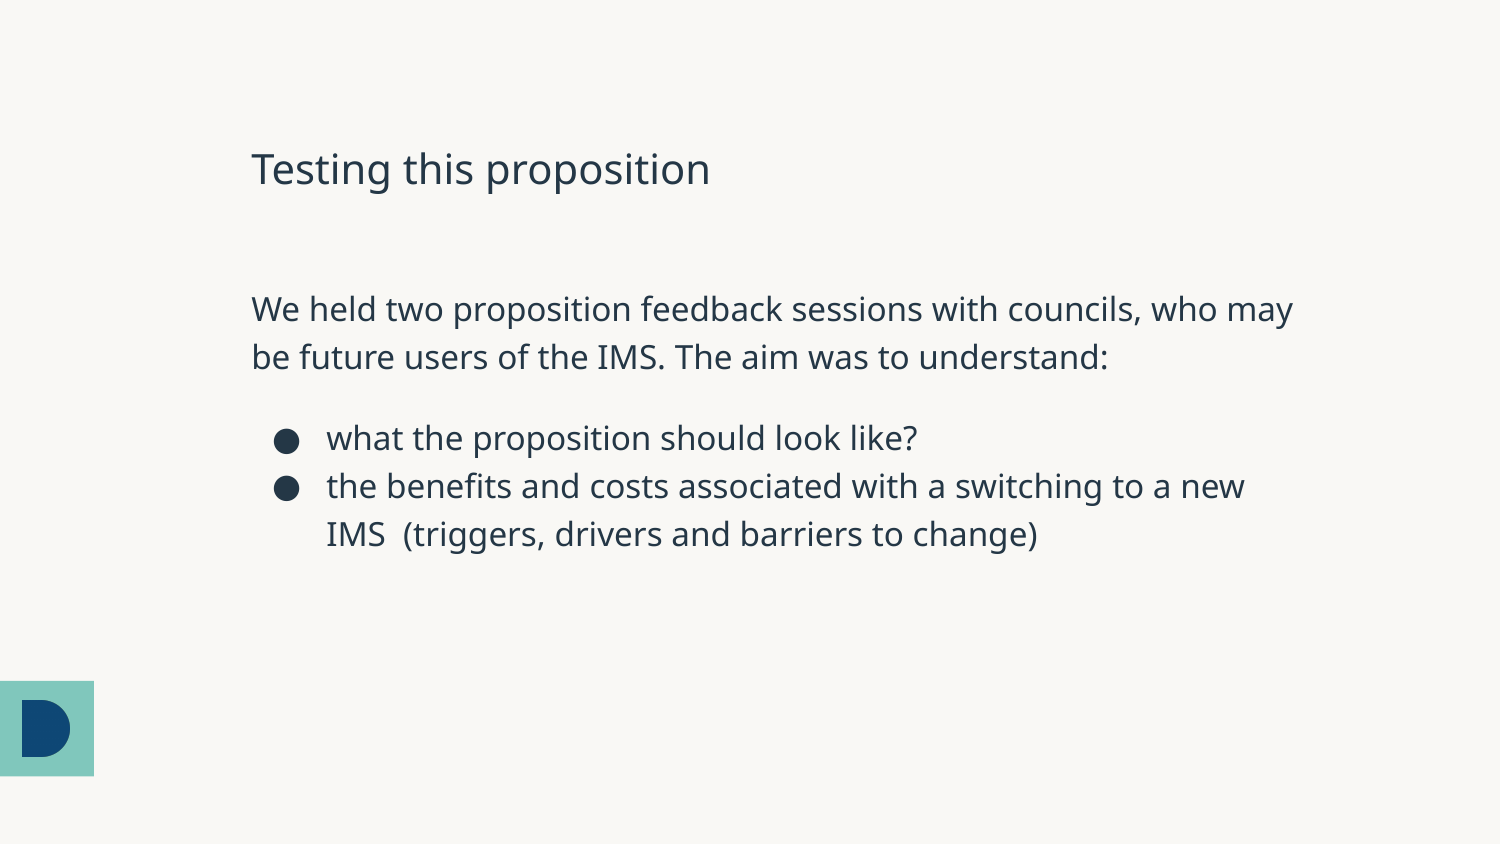

# Testing this proposition
We held two proposition feedback sessions with councils, who may be future users of the IMS. The aim was to understand:
what the proposition should look like?
the benefits and costs associated with a switching to a new IMS (triggers, drivers and barriers to change)